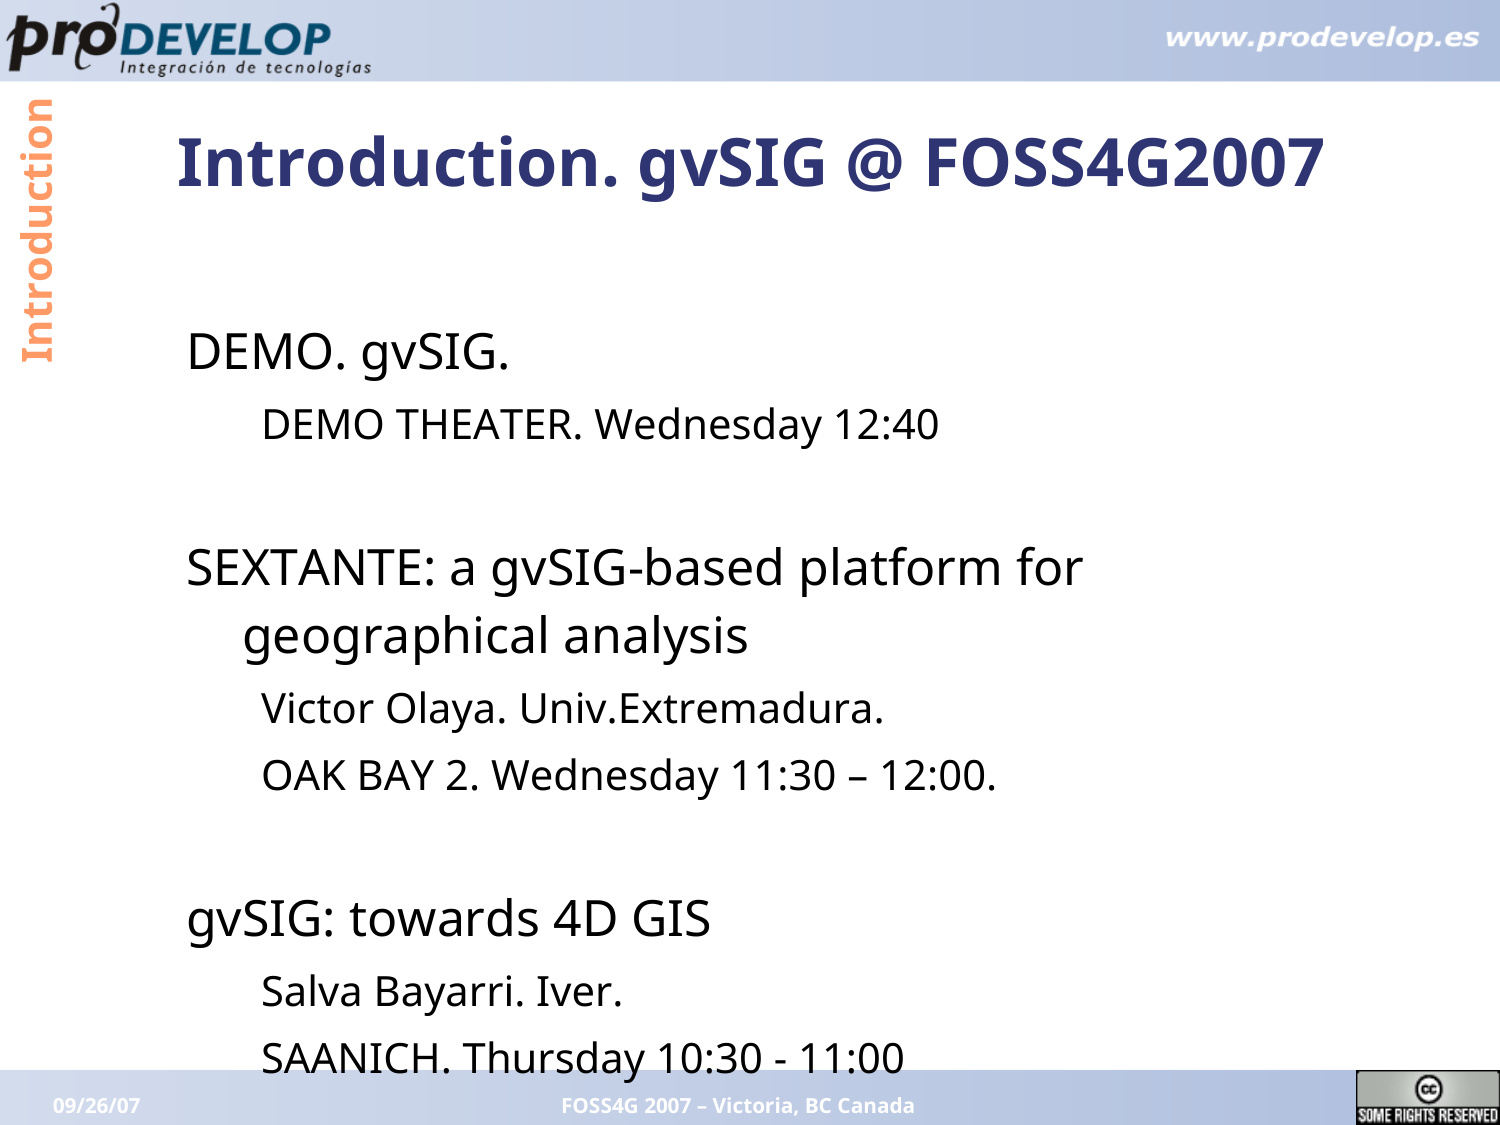

# Introduction. gvSIG @ FOSS4G2007
Introduction
DEMO. gvSIG.
DEMO THEATER. Wednesday 12:40
SEXTANTE: a gvSIG-based platform for geographical analysis
Victor Olaya. Univ.Extremadura.
OAK BAY 2. Wednesday 11:30 – 12:00.
gvSIG: towards 4D GIS
Salva Bayarri. Iver.
SAANICH. Thursday 10:30 - 11:00
25/10/2006
6
Plan Difusión Interna gvSIG v. 2.0